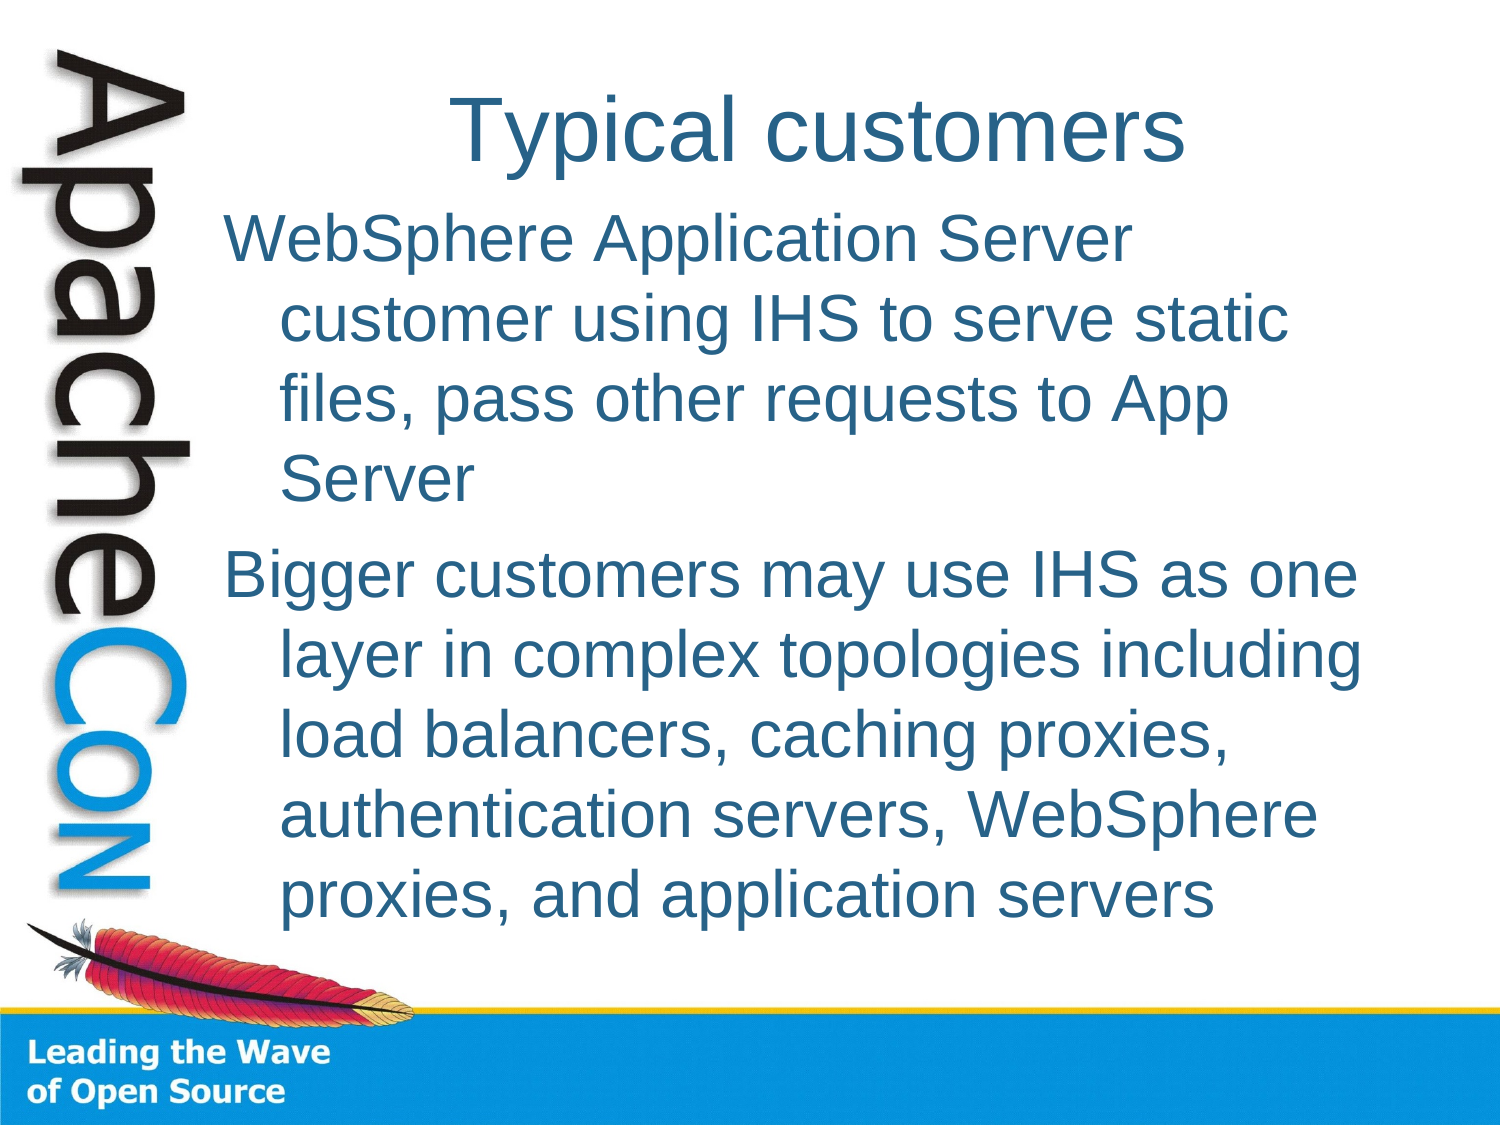

# Typical customers
WebSphere Application Server customer using IHS to serve static files, pass other requests to App Server
Bigger customers may use IHS as one layer in complex topologies including load balancers, caching proxies, authentication servers, WebSphere proxies, and application servers